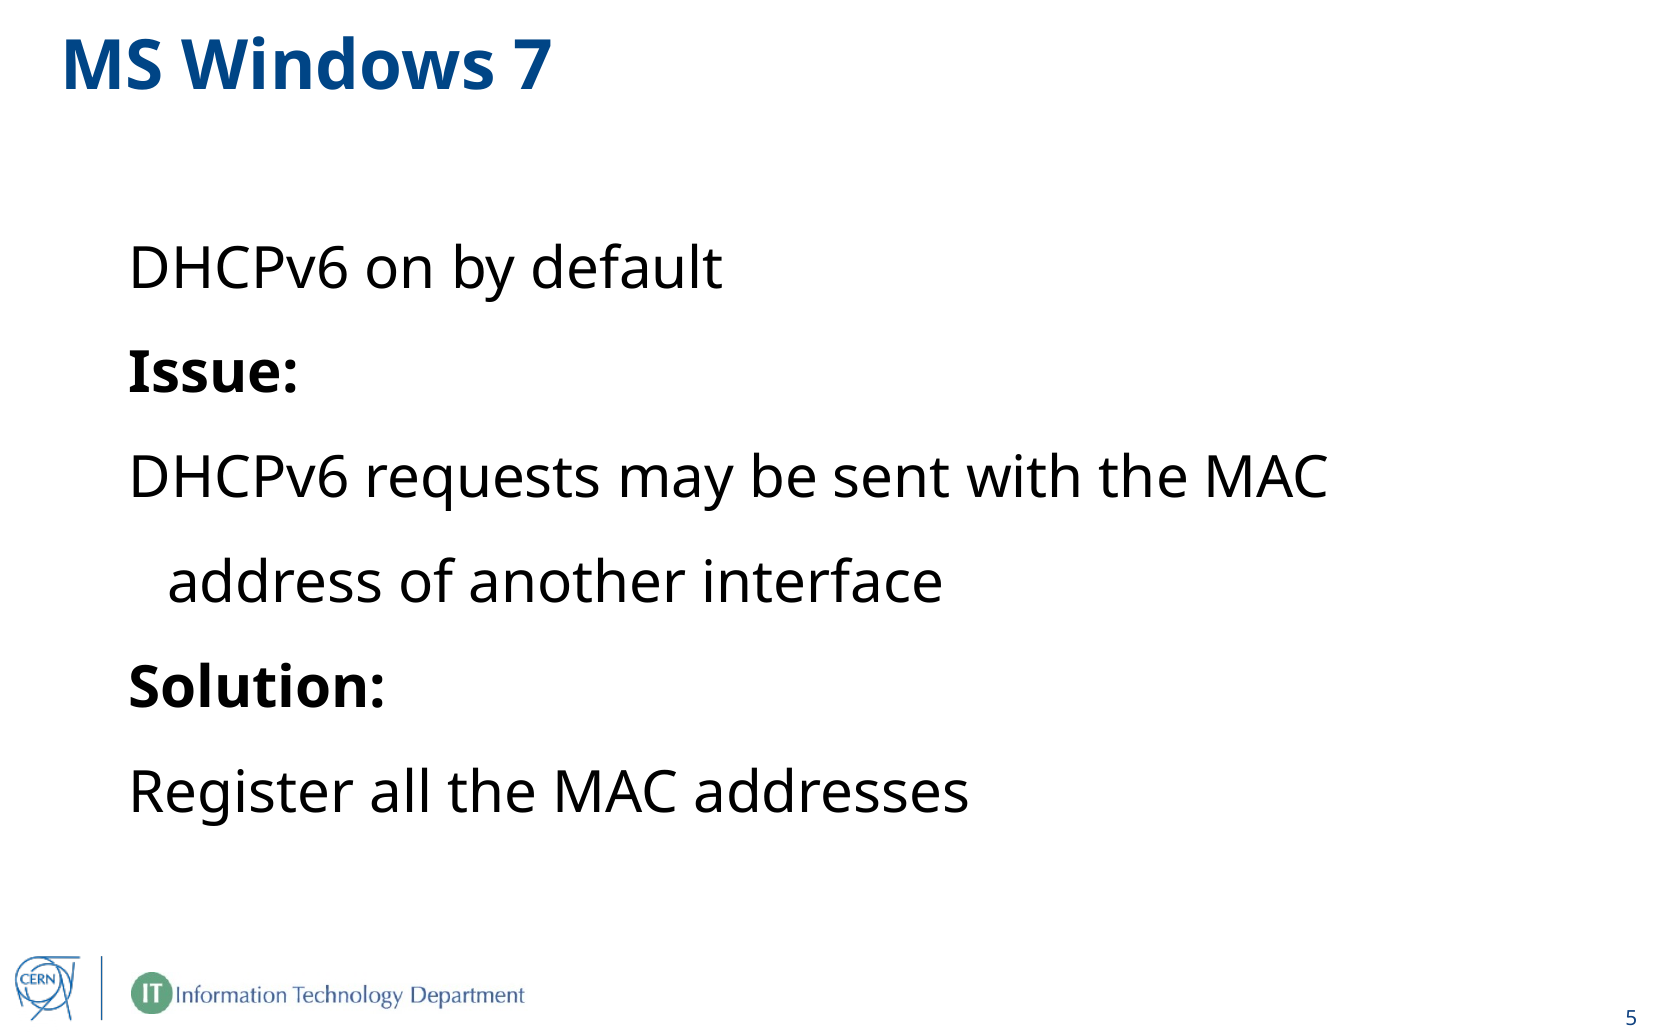

# MS Windows 7
DHCPv6 on by default
Issue:
DHCPv6 requests may be sent with the MAC address of another interface
Solution:
Register all the MAC addresses